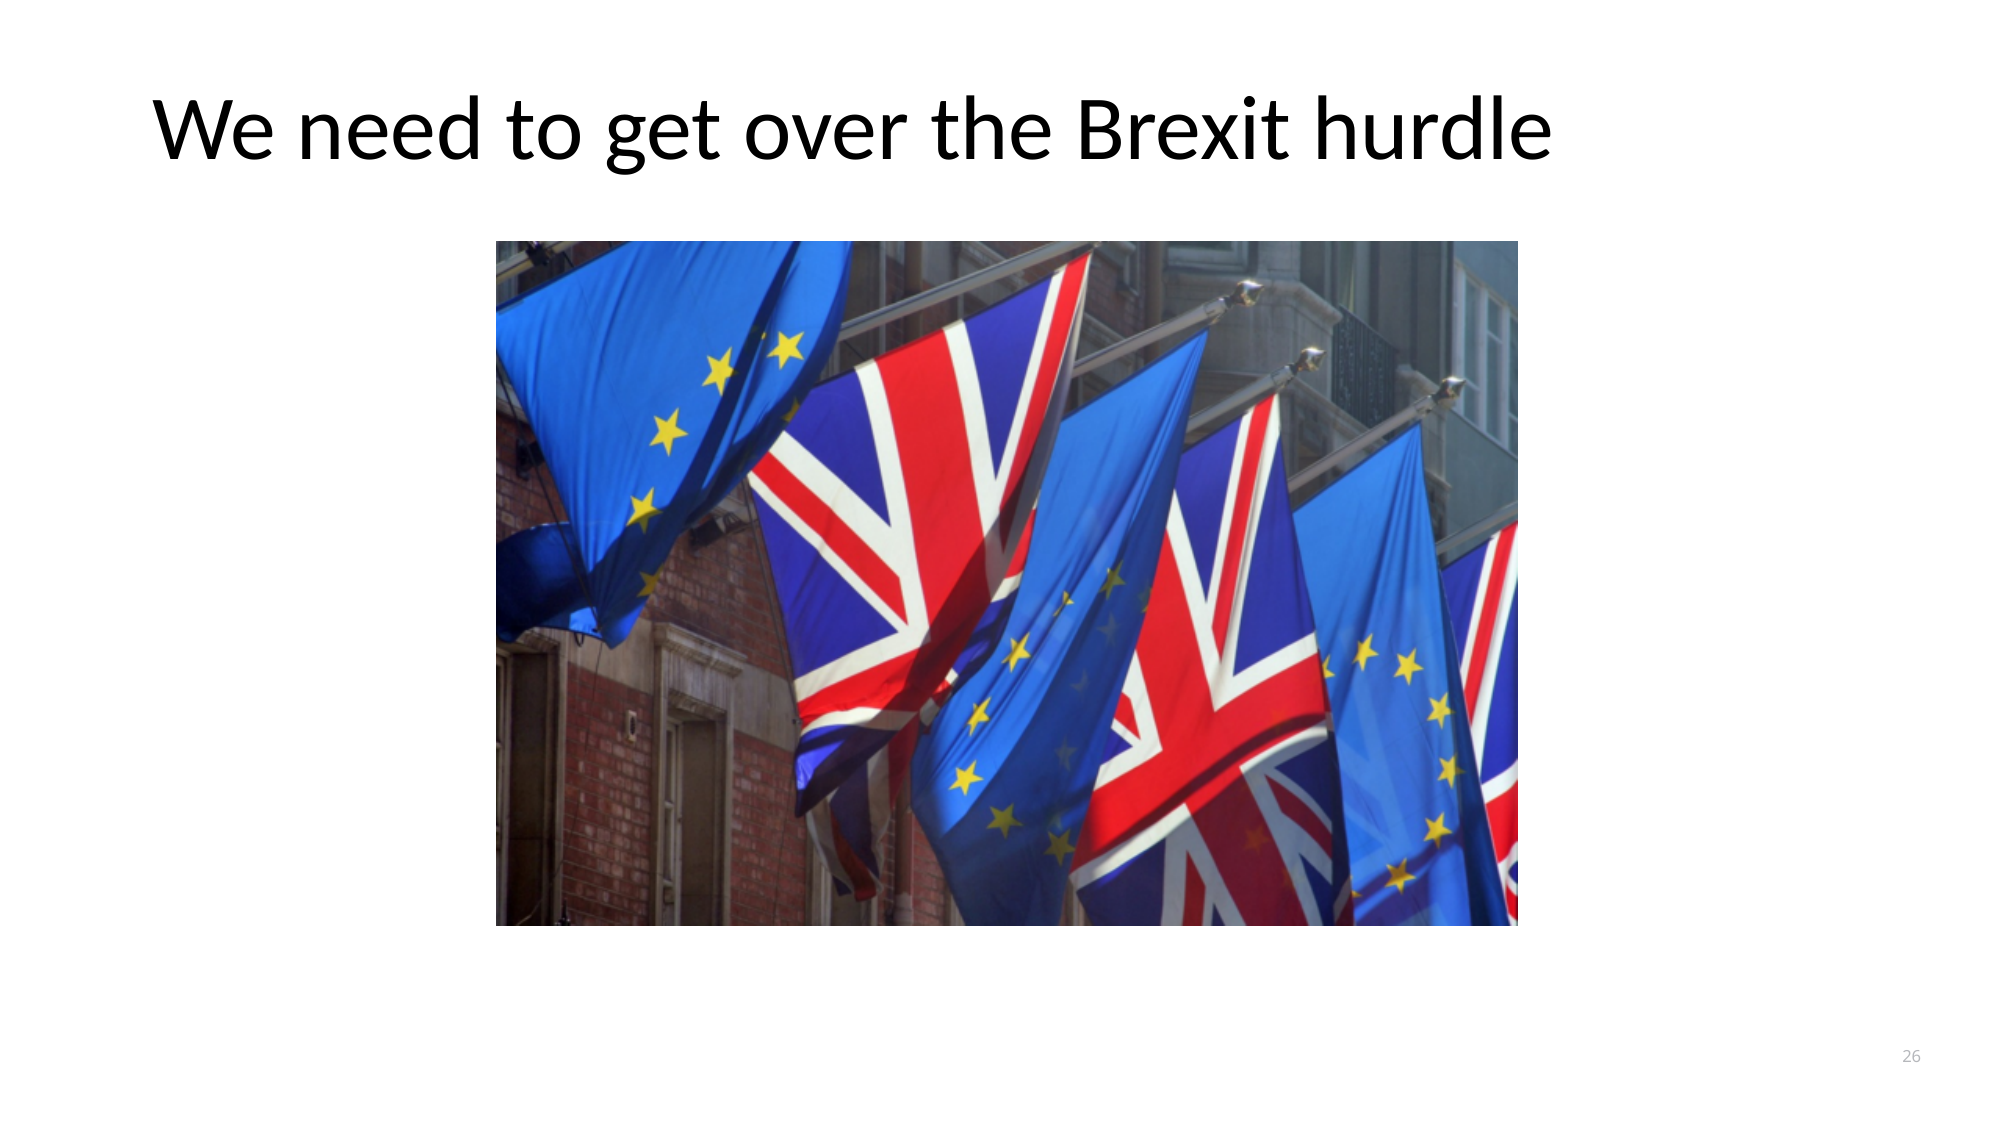

# We need to get over the Brexit hurdle